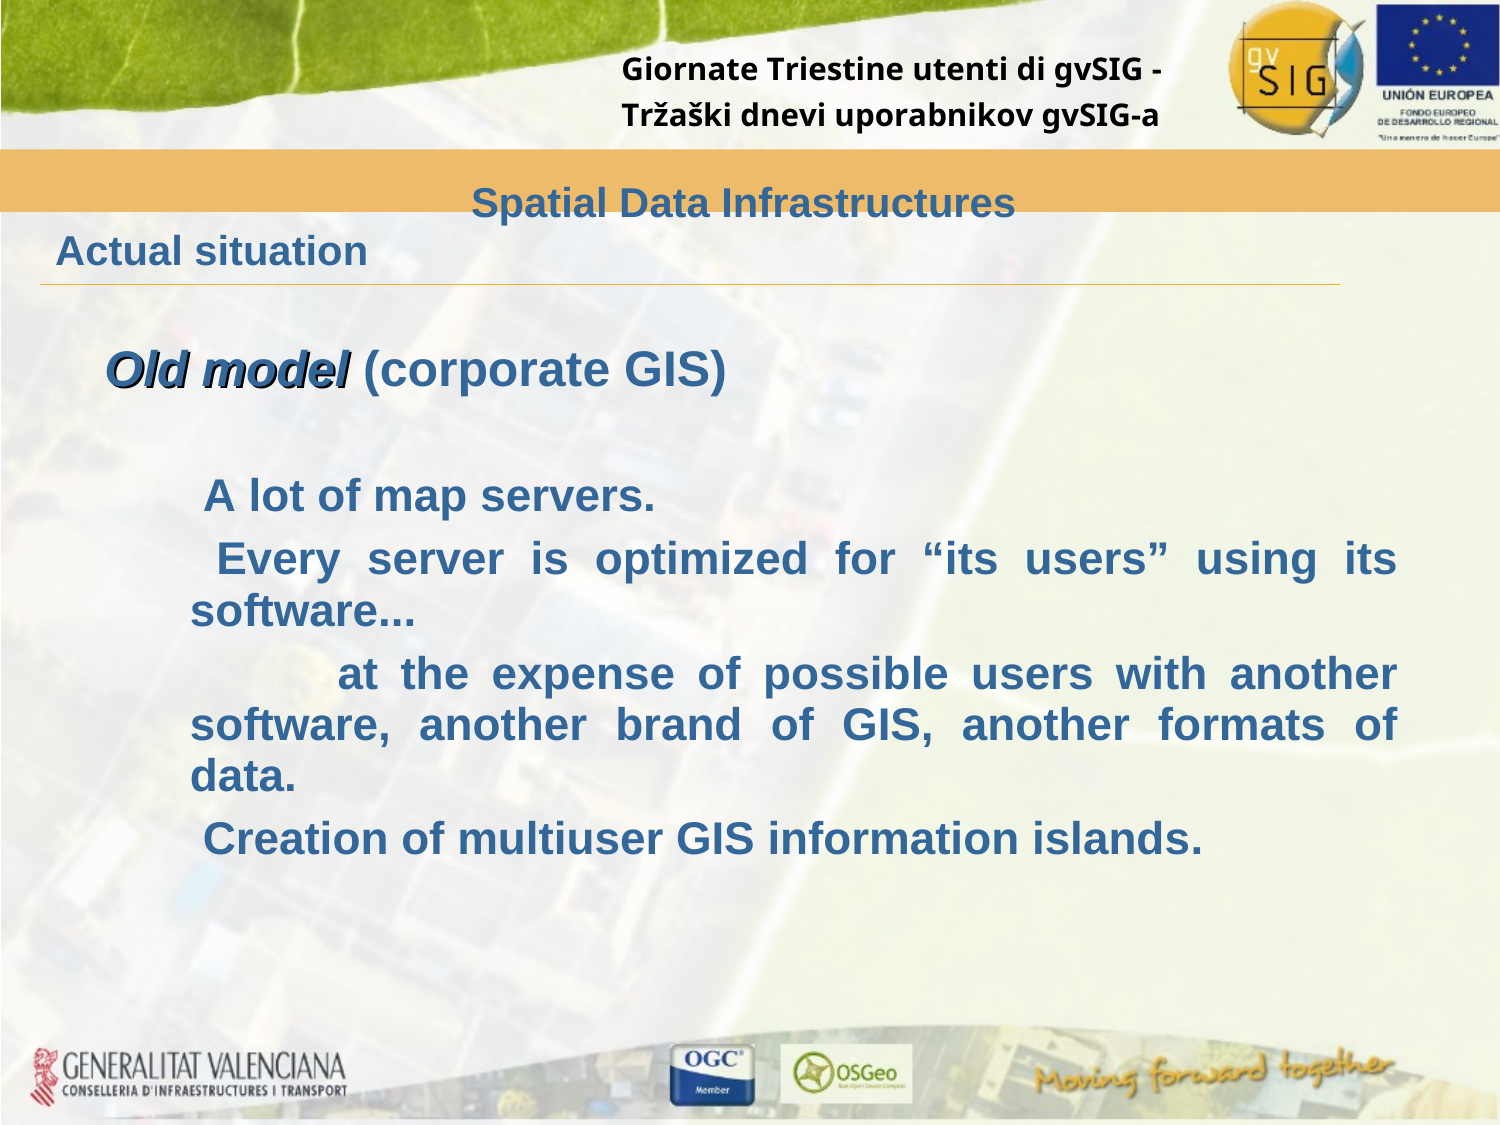

Spatial Data Infrastructures
Actual situation
Old model (corporate GIS)
 A lot of map servers.
 Every server is optimized for “its users” using its software...
		at the expense of possible users with another software, another brand of GIS, another formats of data.
 Creation of multiuser GIS information islands.